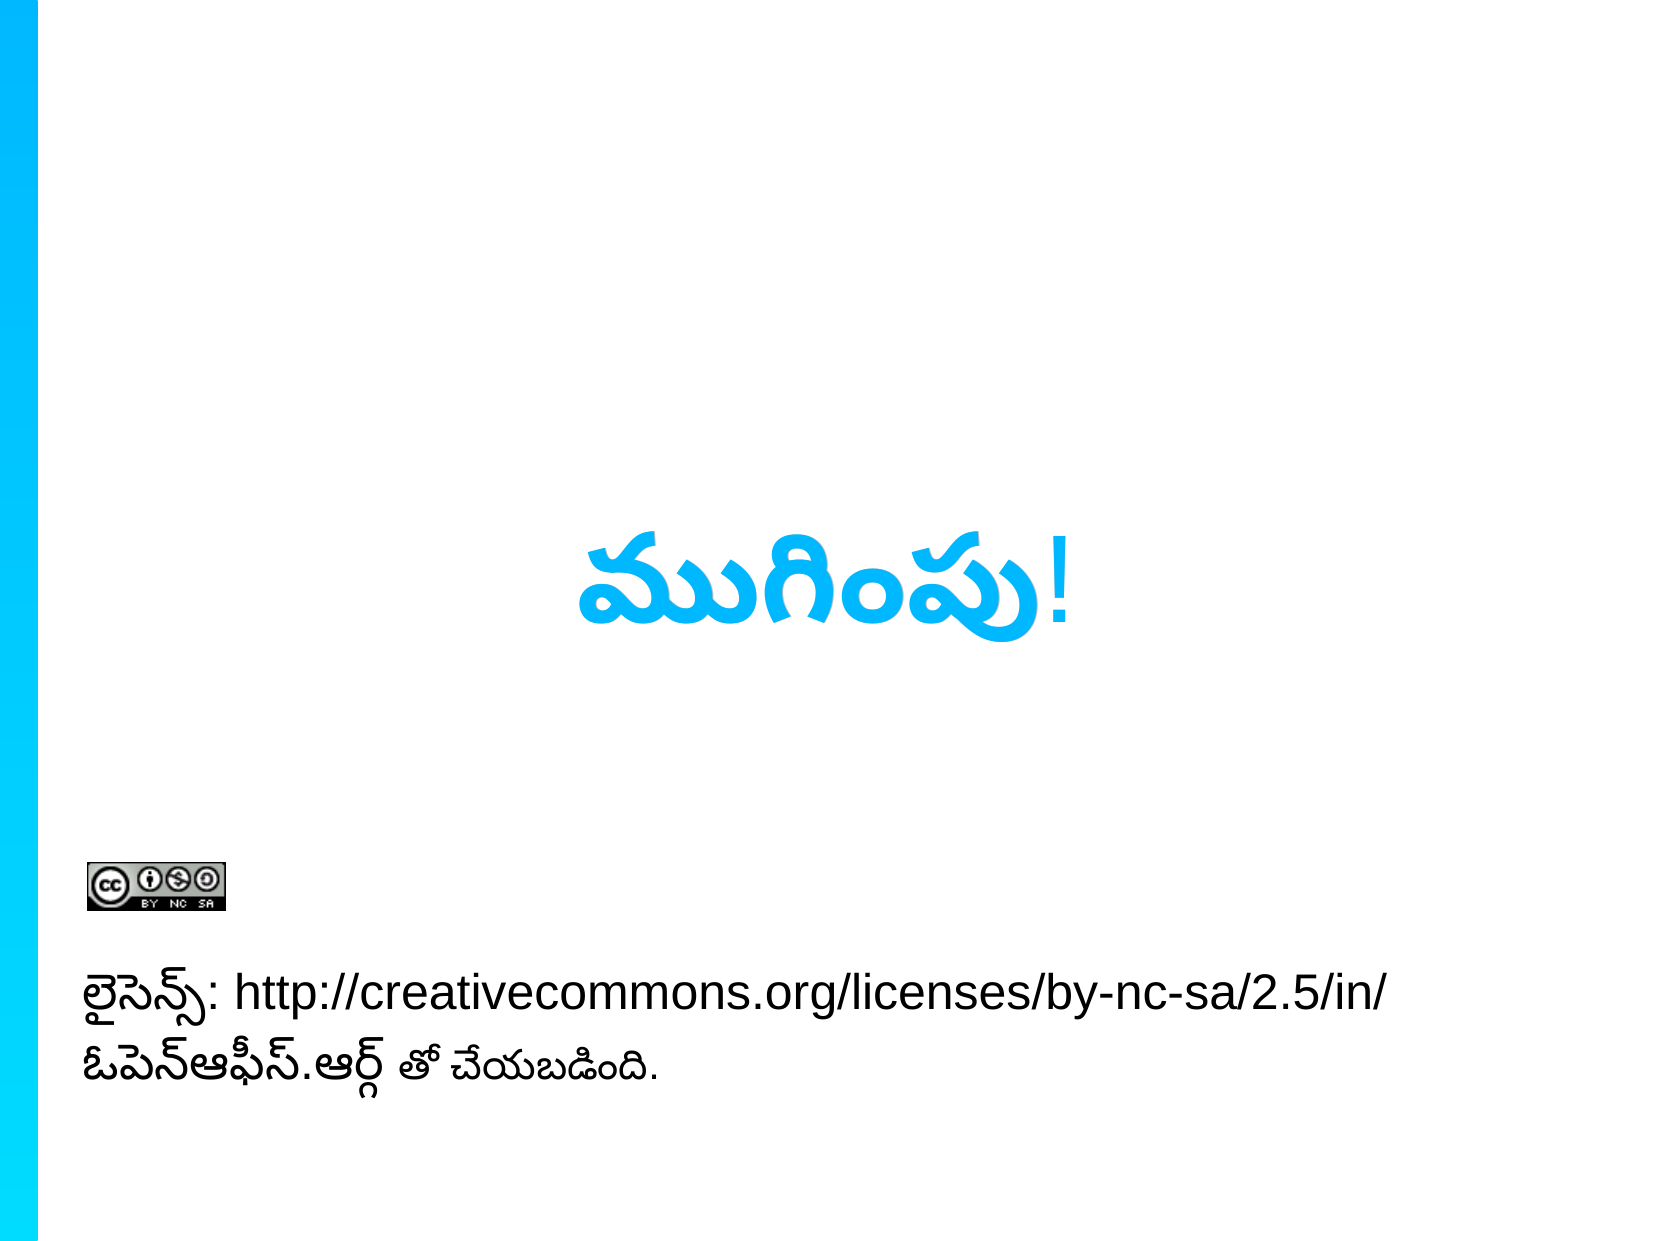

# లైసెన్స్: http://creativecommons.org/licenses/by-nc-sa/2.5/in/
ఓపెన్ఆఫీస్.ఆర్గ్ తో చేయబడింది.
ముగింపు!